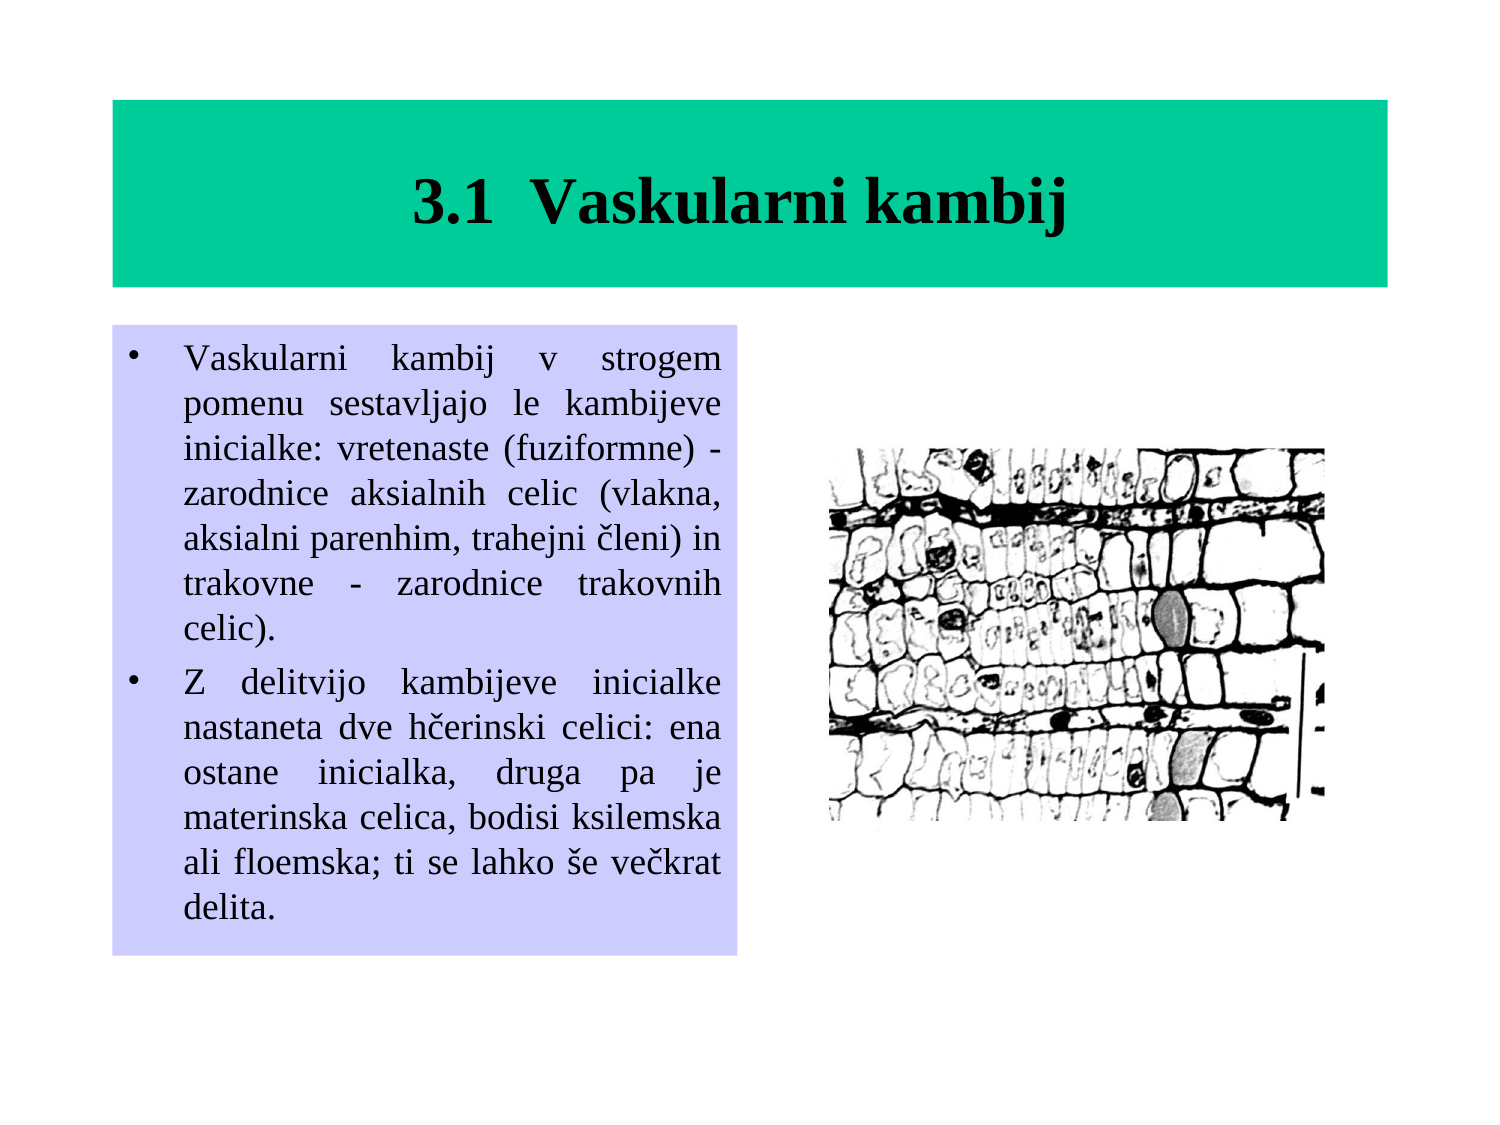

# 3.1 Vaskularni kambij
Vaskularni kambij v strogem pomenu sestavljajo le kambijeve inicialke: vretenaste (fuziformne) - zarodnice aksialnih celic (vlakna, aksialni parenhim, trahejni členi) in trakovne - zarodnice trakovnih celic).
Z delitvijo kambijeve inicialke nastaneta dve hčerinski celici: ena ostane inicialka, druga pa je materinska celica, bodisi ksilemska ali floemska; ti se lahko še večkrat delita.